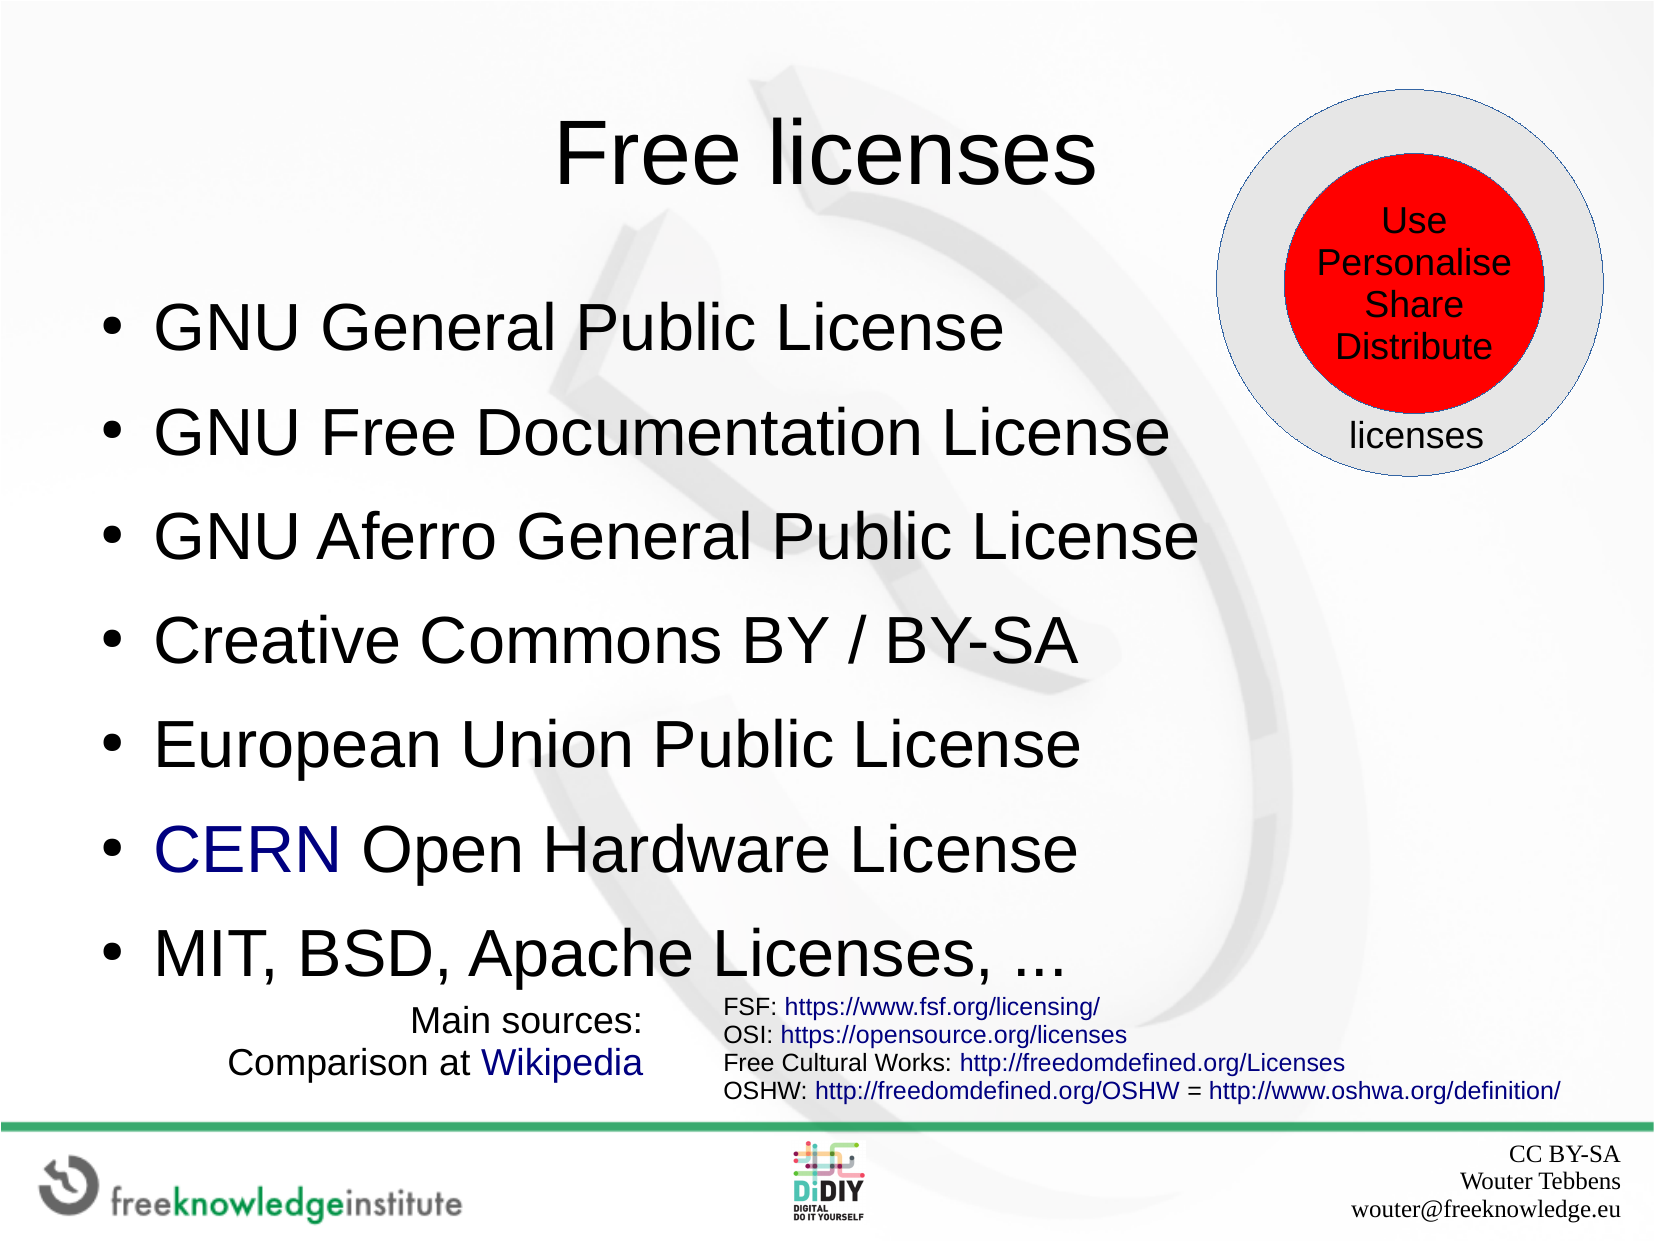

# Free licenses
Use
Personalise
Share
Distribute
GNU General Public License
GNU Free Documentation License
GNU Aferro General Public License
Creative Commons BY / BY-SA
European Union Public License
CERN Open Hardware License
MIT, BSD, Apache Licenses, ...
licenses
FSF: https://www.fsf.org/licensing/
OSI: https://opensource.org/licenses
Free Cultural Works: http://freedomdefined.org/Licenses
OSHW: http://freedomdefined.org/OSHW = http://www.oshwa.org/definition/
Main sources:
Comparison at Wikipedia